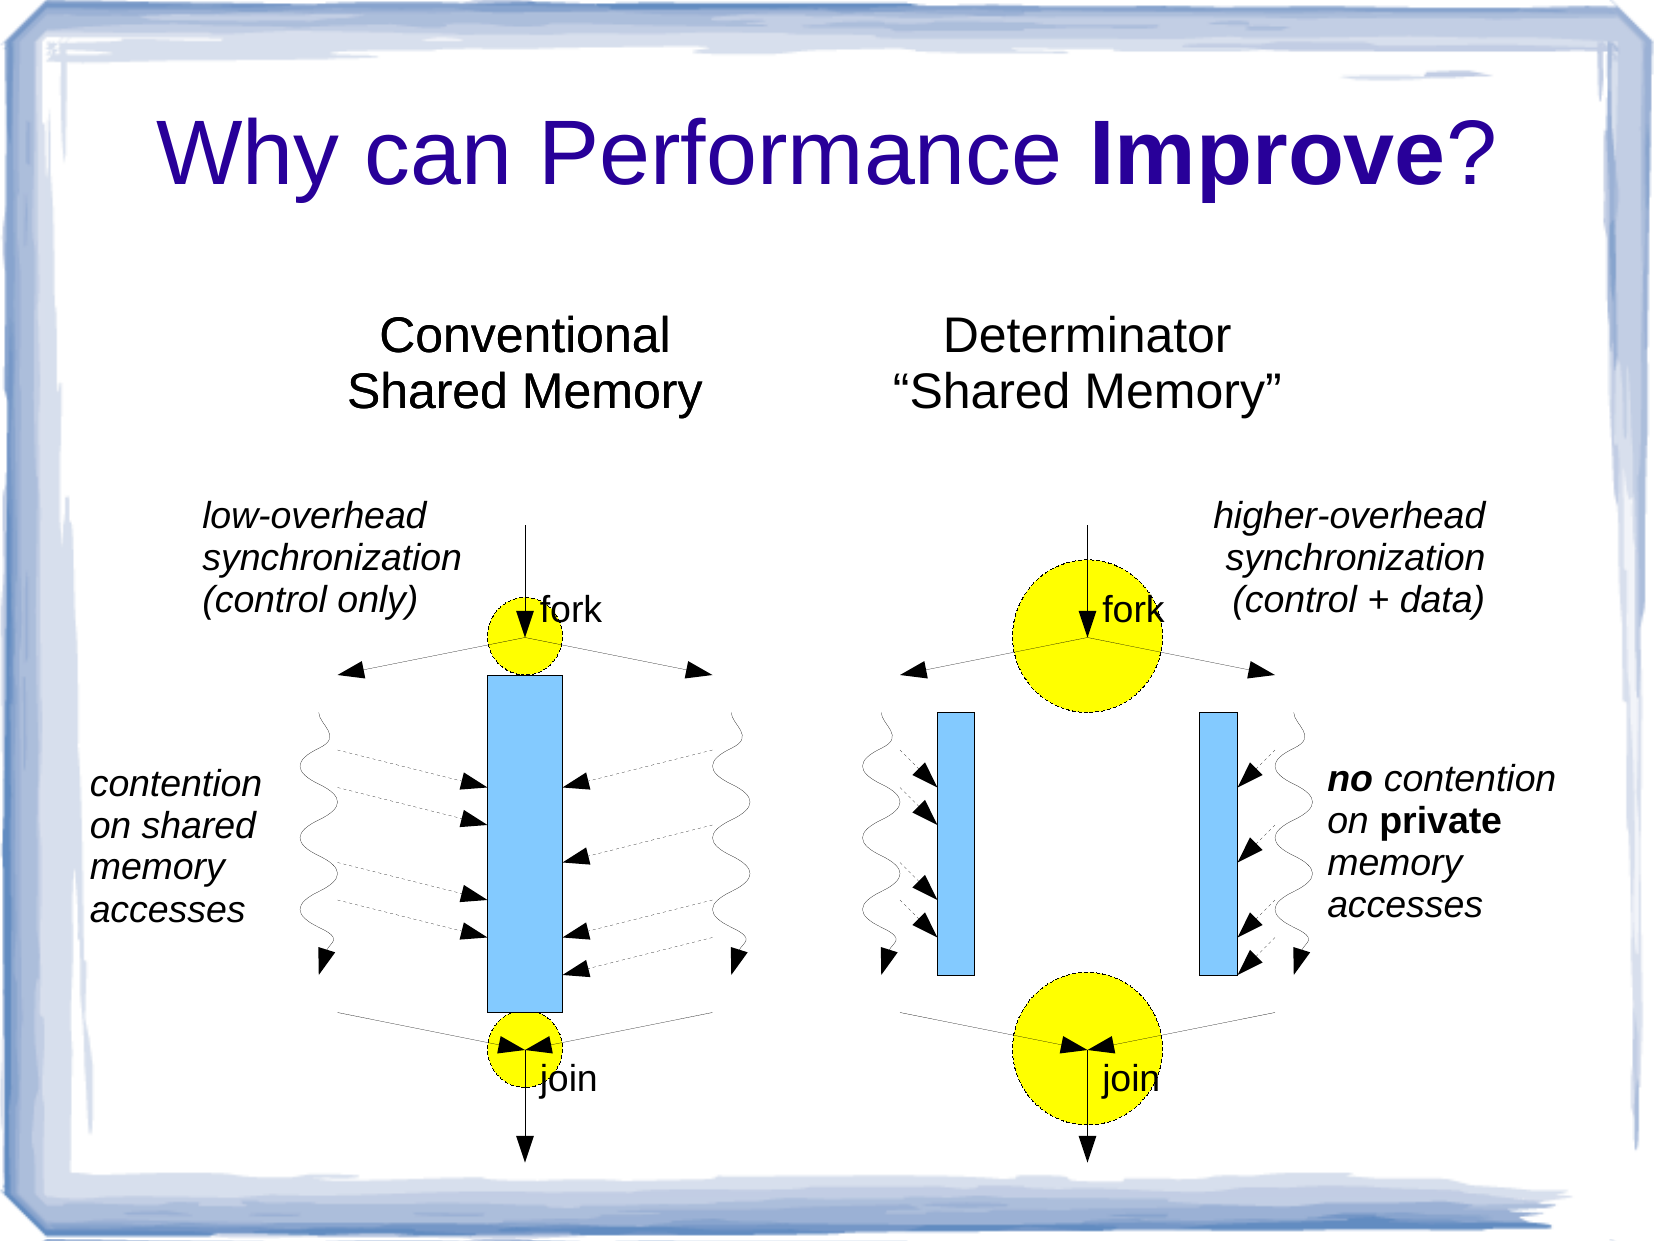

# Why can Performance Improve?
Conventional
Shared Memory
Determinator
“Shared Memory”
Conventional
Shared Memory
low-overhead
synchronization
(control only)
higher-overhead
synchronization
(control + data)
fork
fork
contention
on shared
memory
accesses
no contention
on private
memory
accesses
join
join